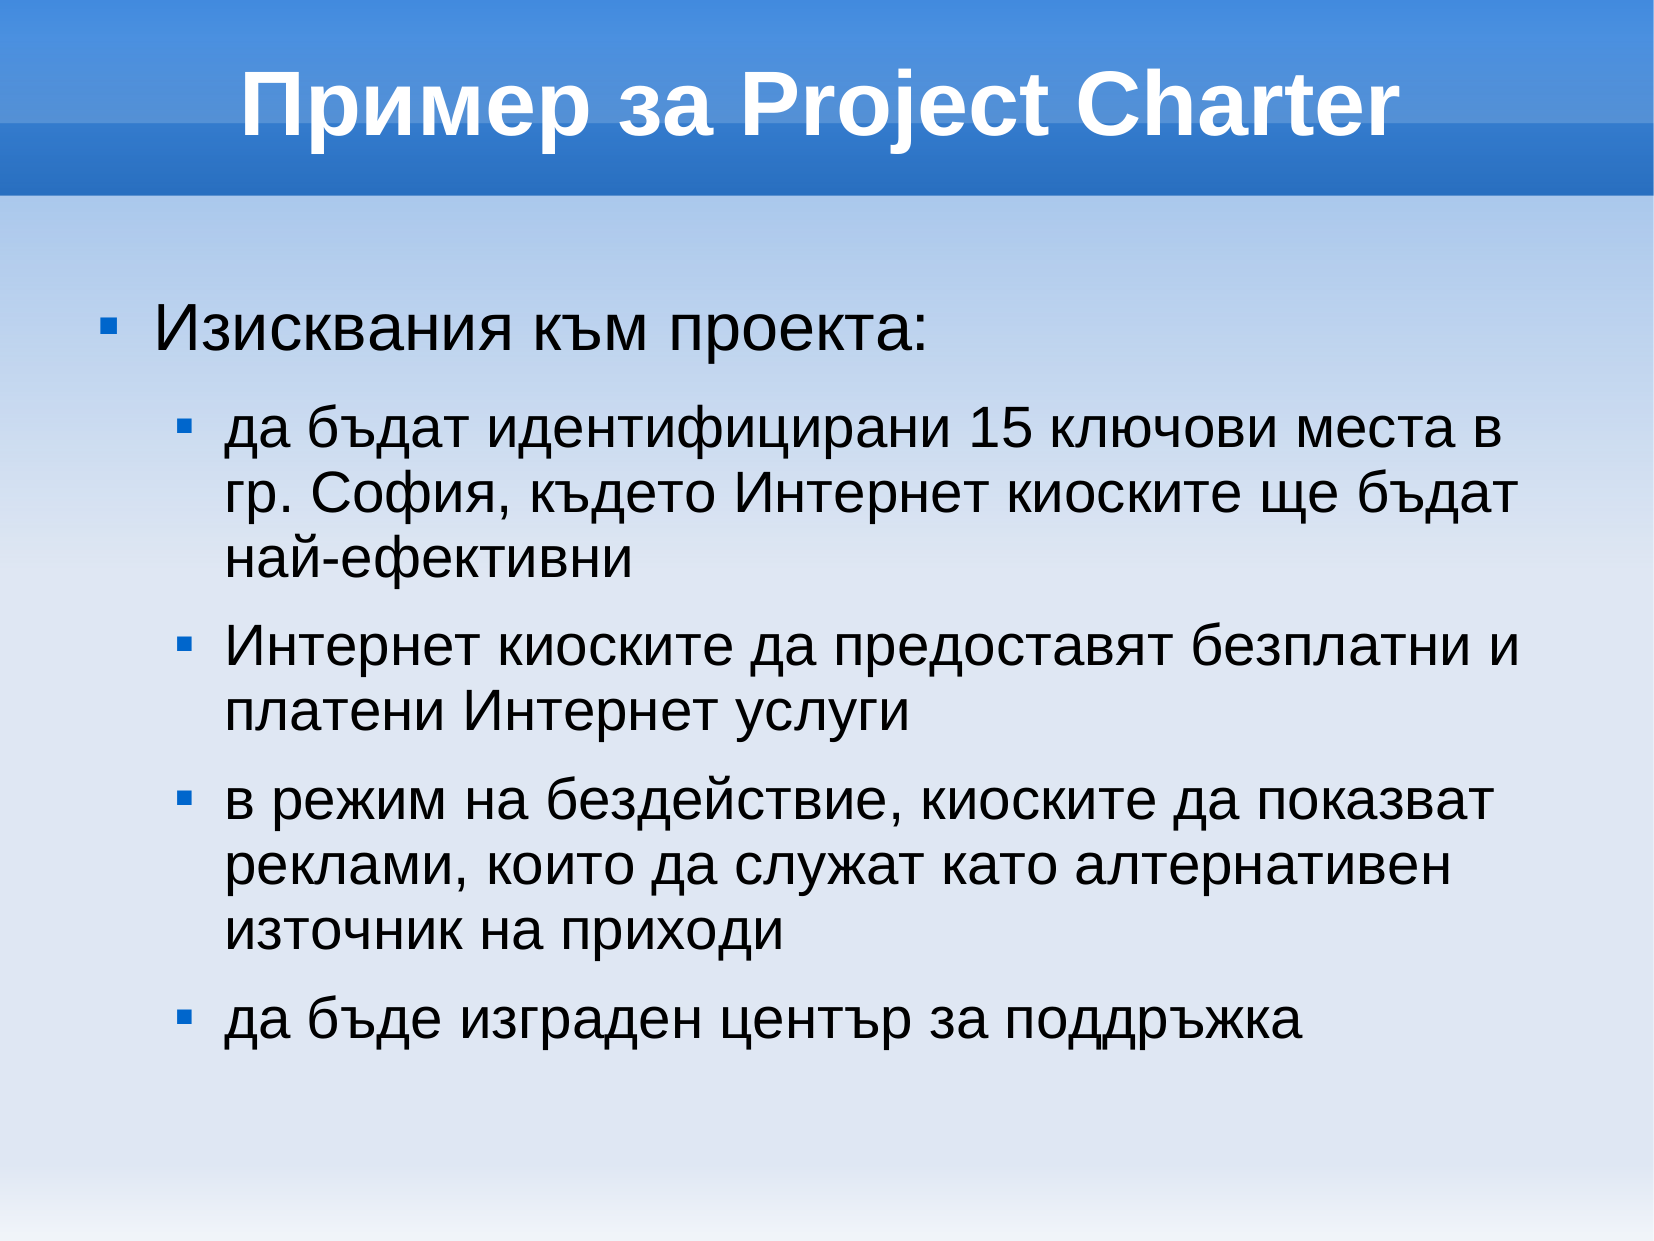

# Пример за Project Charter
Изисквания към проекта:
да бъдат идентифицирани 15 ключови места в гр. София, където Интернет киоските ще бъдат най-ефективни
Интернет киоските да предоставят безплатни и платени Интернет услуги
в режим на бездействие, киоските да показват реклами, които да служат като алтернативен източник на приходи
да бъде изграден център за поддръжка